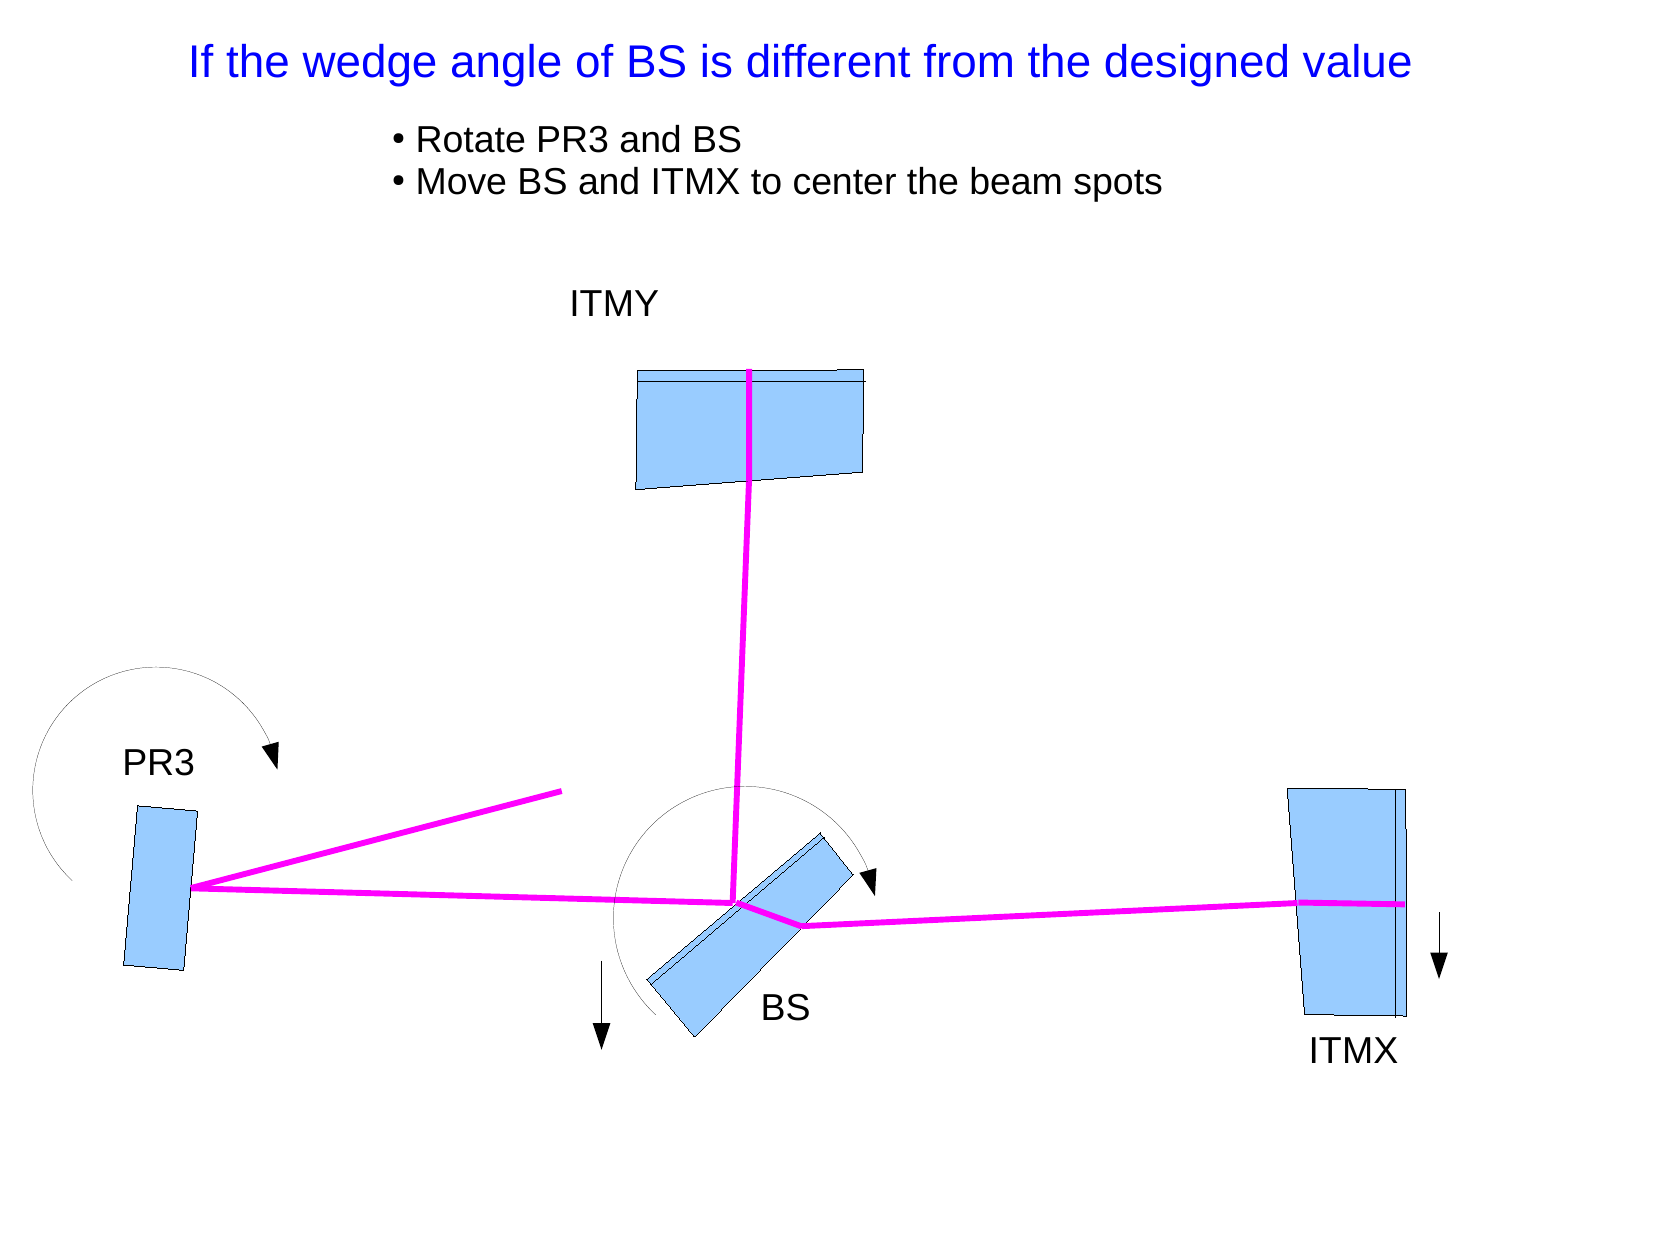

If the wedge angle of BS is different from the designed value
 Rotate PR3 and BS
 Move BS and ITMX to center the beam spots
ITMY
PR3
BS
ITMX